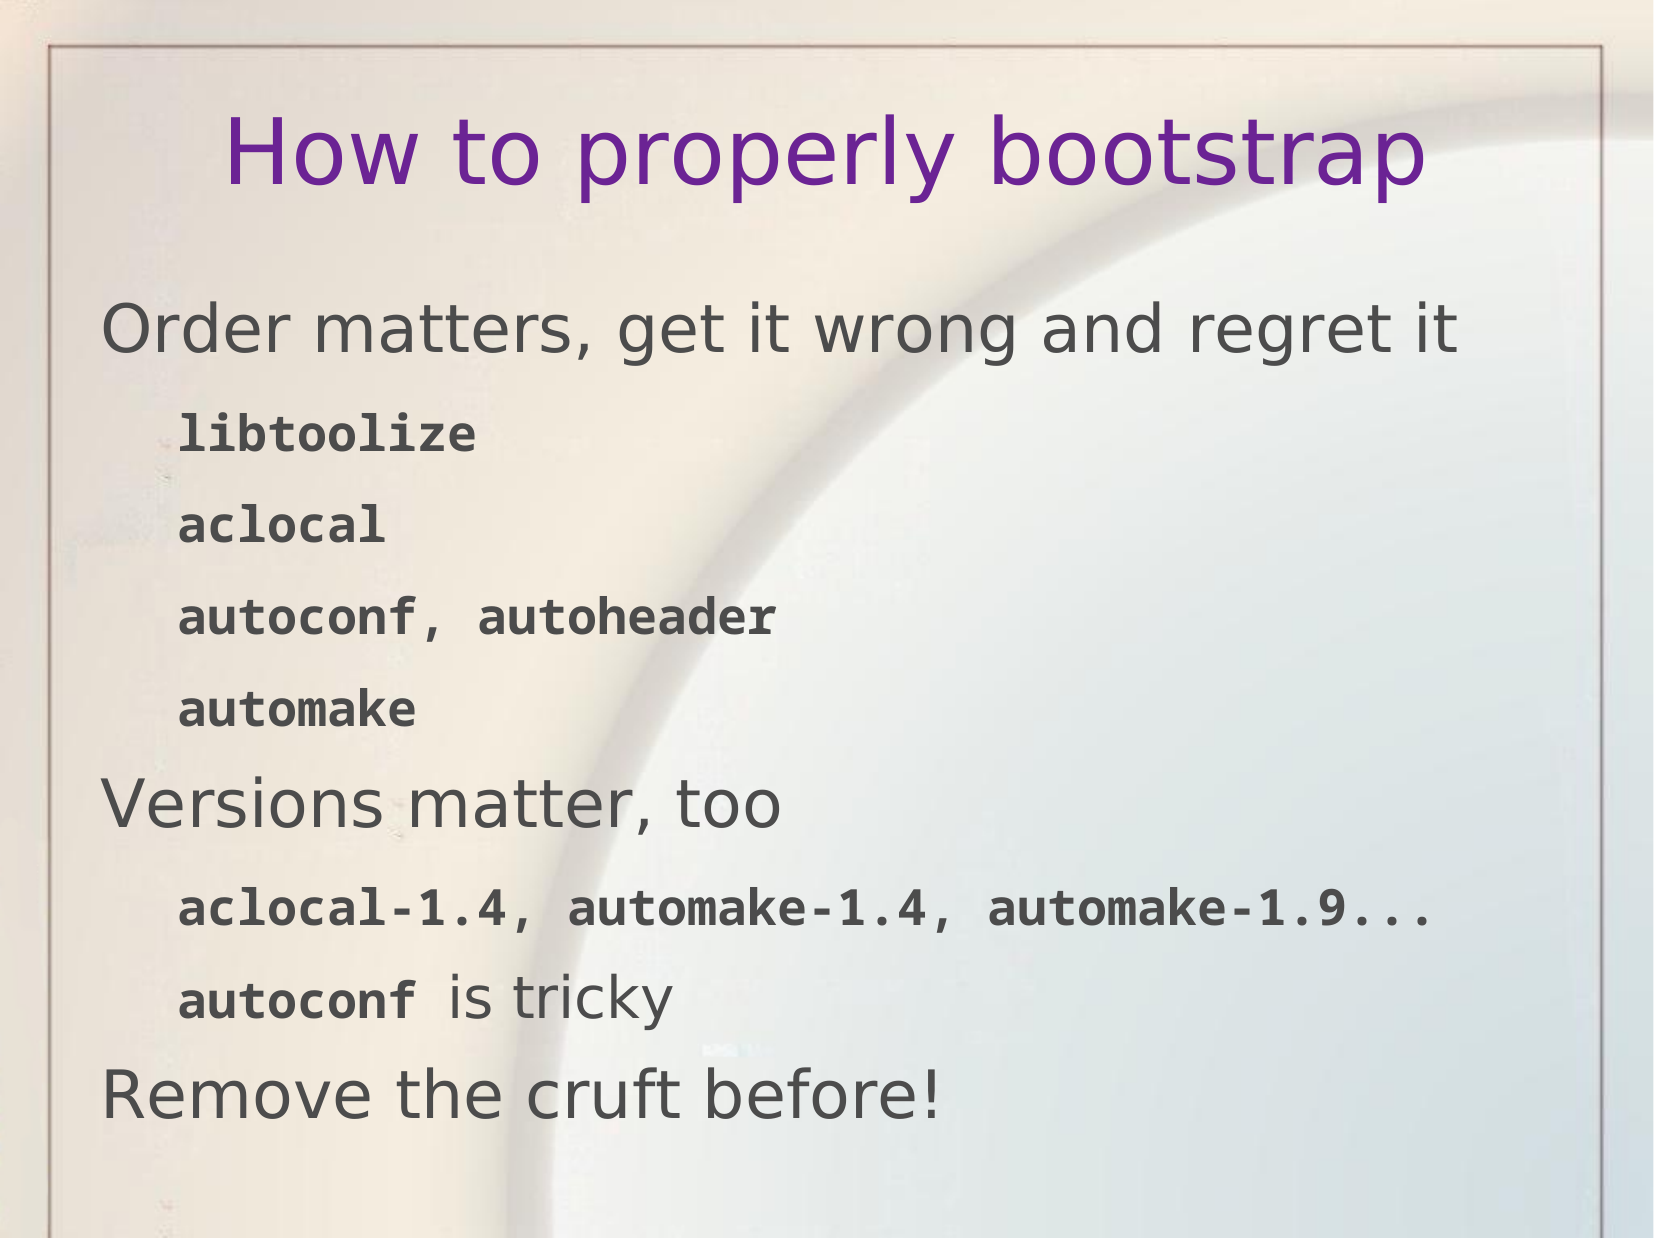

# How to properly bootstrap
Order matters, get it wrong and regret it
libtoolize
aclocal
autoconf, autoheader
automake
Versions matter, too
aclocal-1.4, automake-1.4, automake-1.9...
autoconf is tricky
Remove the cruft before!